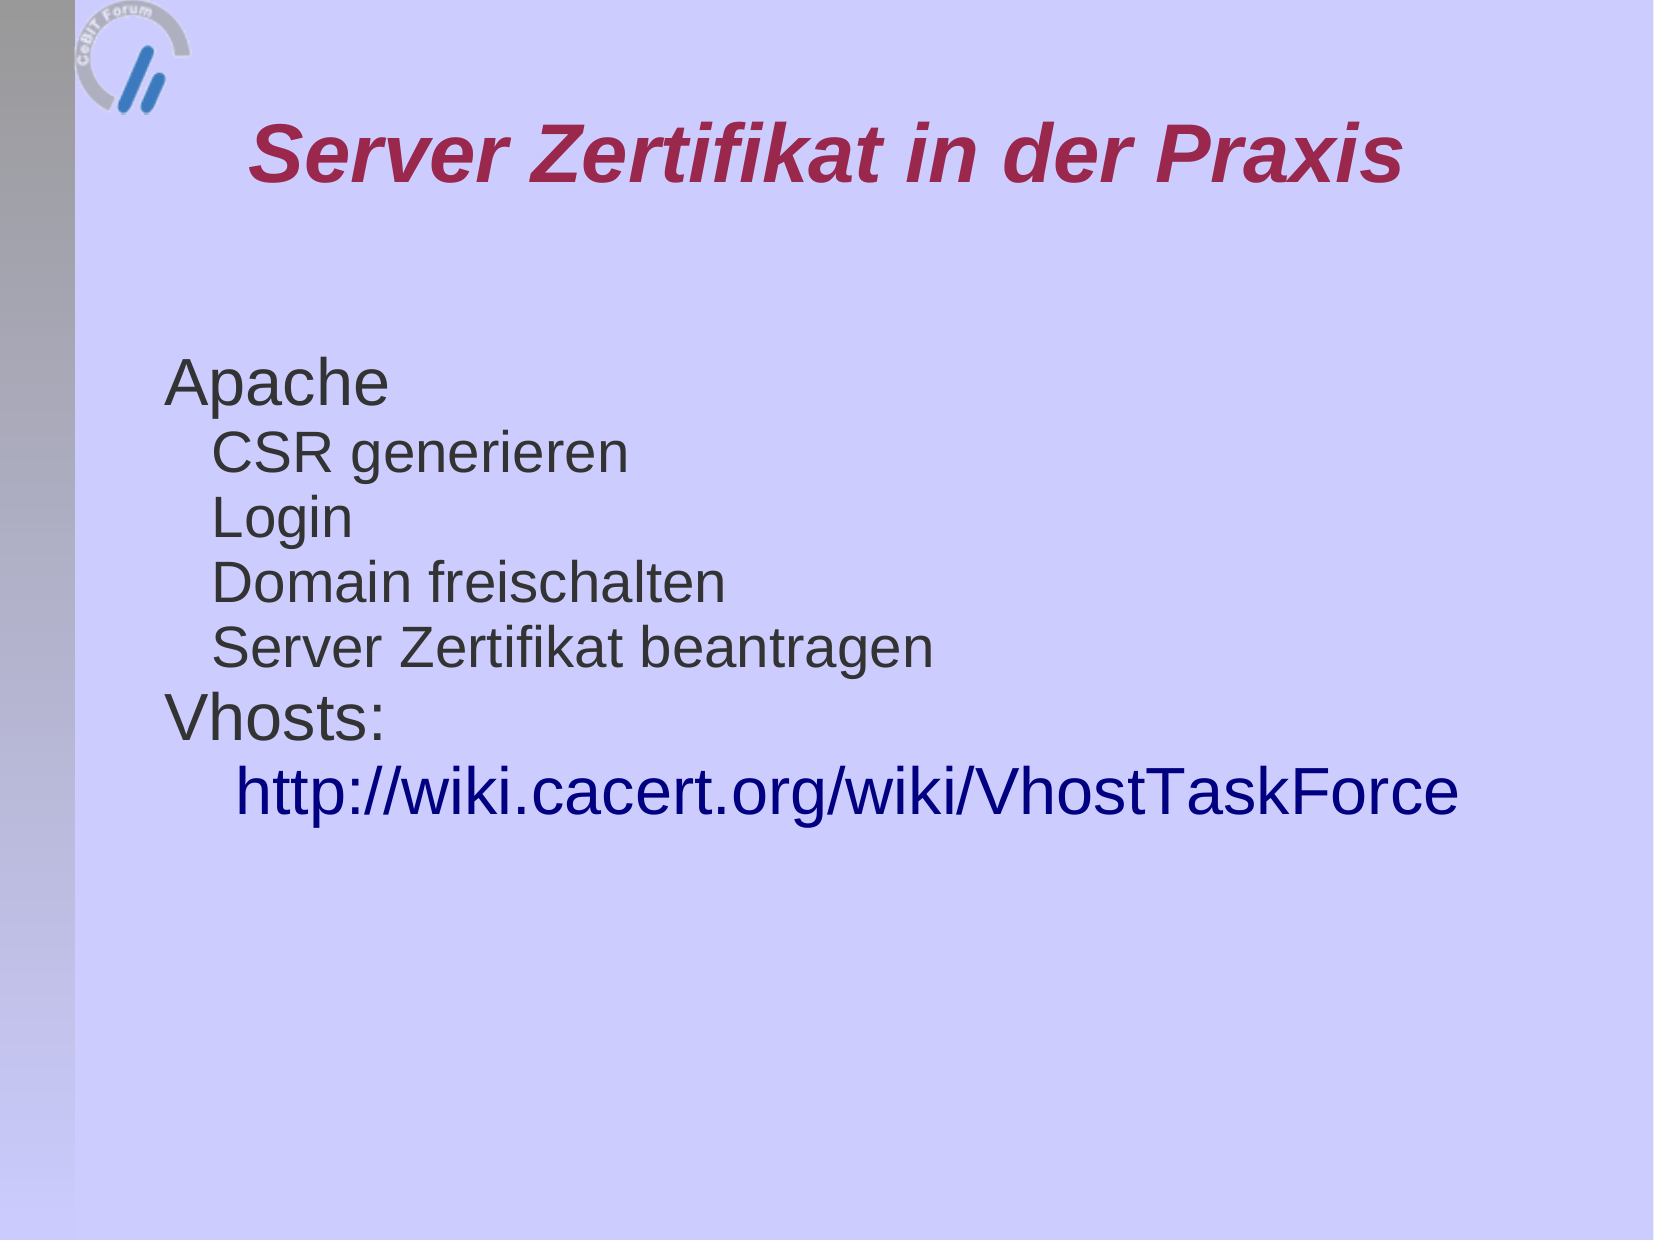

# Server Zertifikat in der Praxis
Apache
CSR generieren
Login
Domain freischalten
Server Zertifikat beantragen
Vhosts: http://wiki.cacert.org/wiki/VhostTaskForce